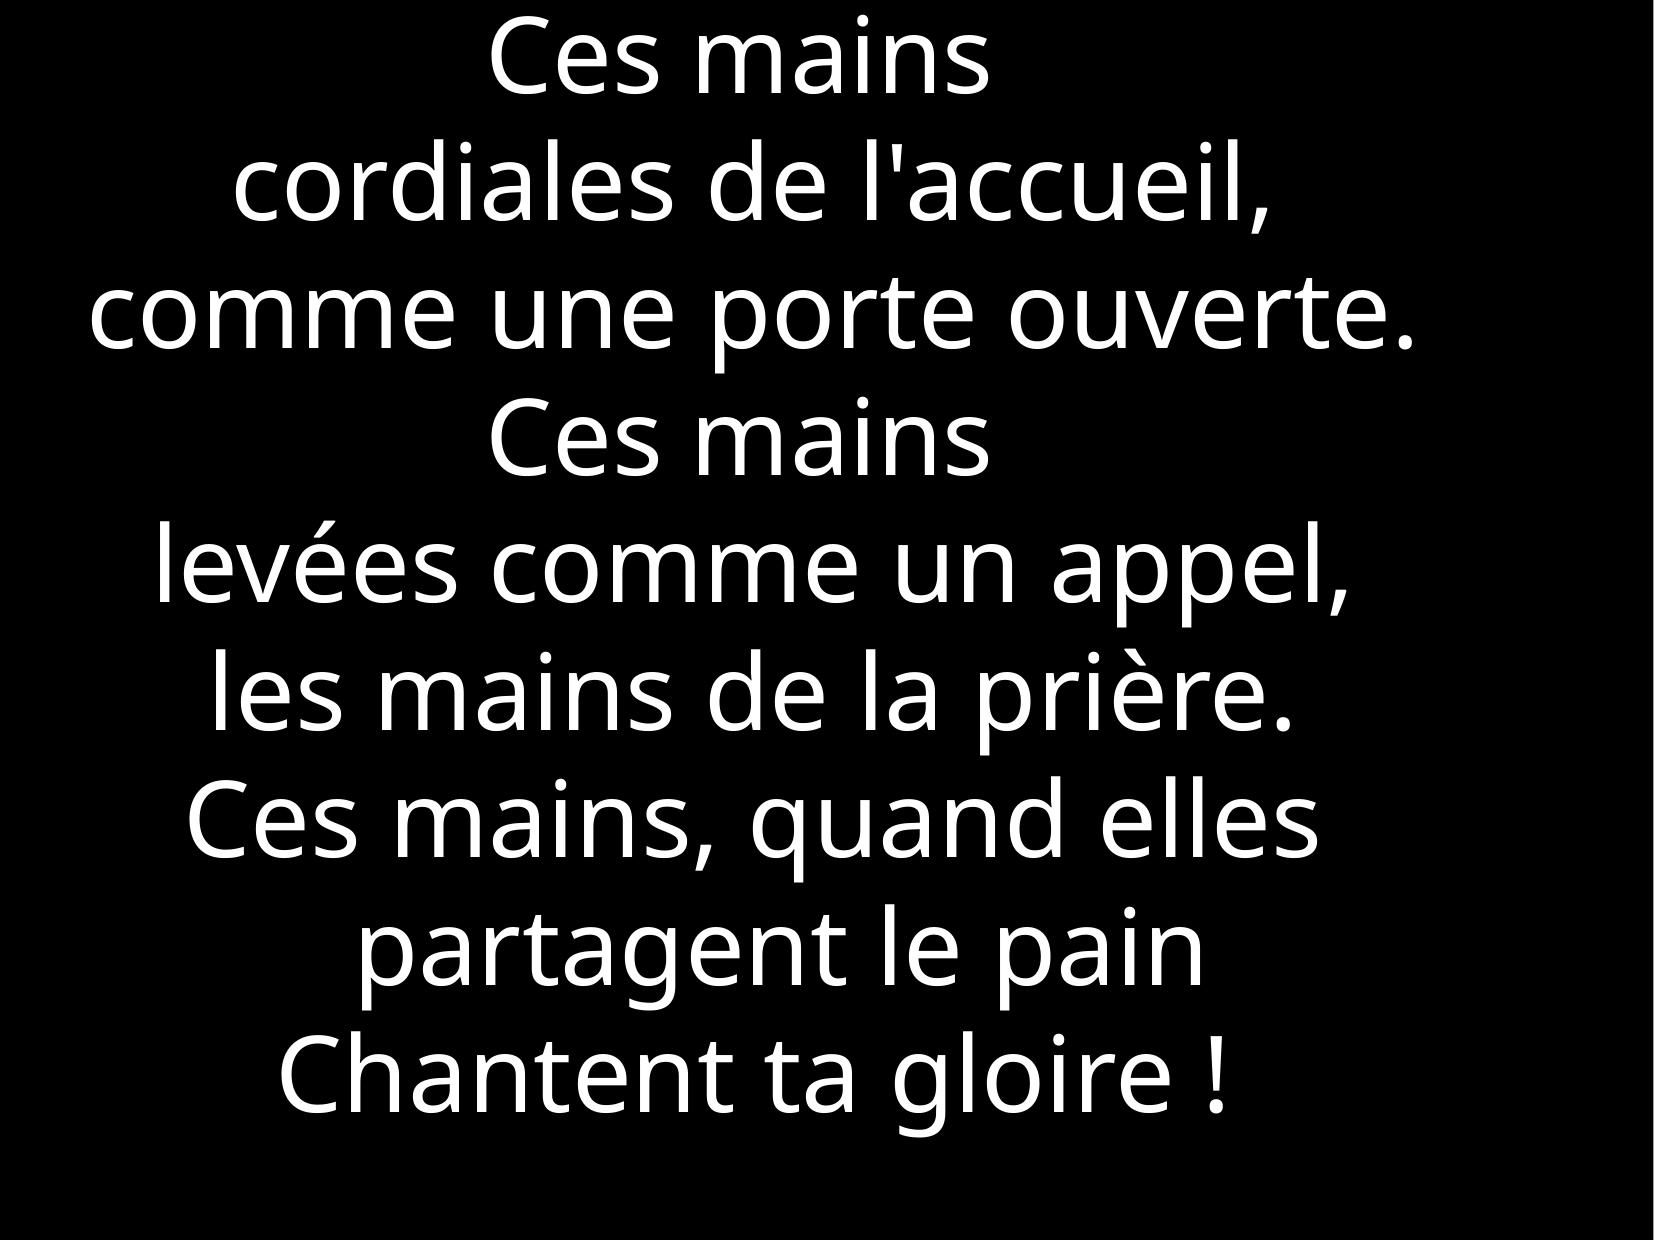

# Ces mains
cordiales de l'accueil,
comme une porte ouverte.
Ces mains
levées comme un appel,
les mains de la prière.
Ces mains, quand elles partagent le pain
Chantent ta gloire !